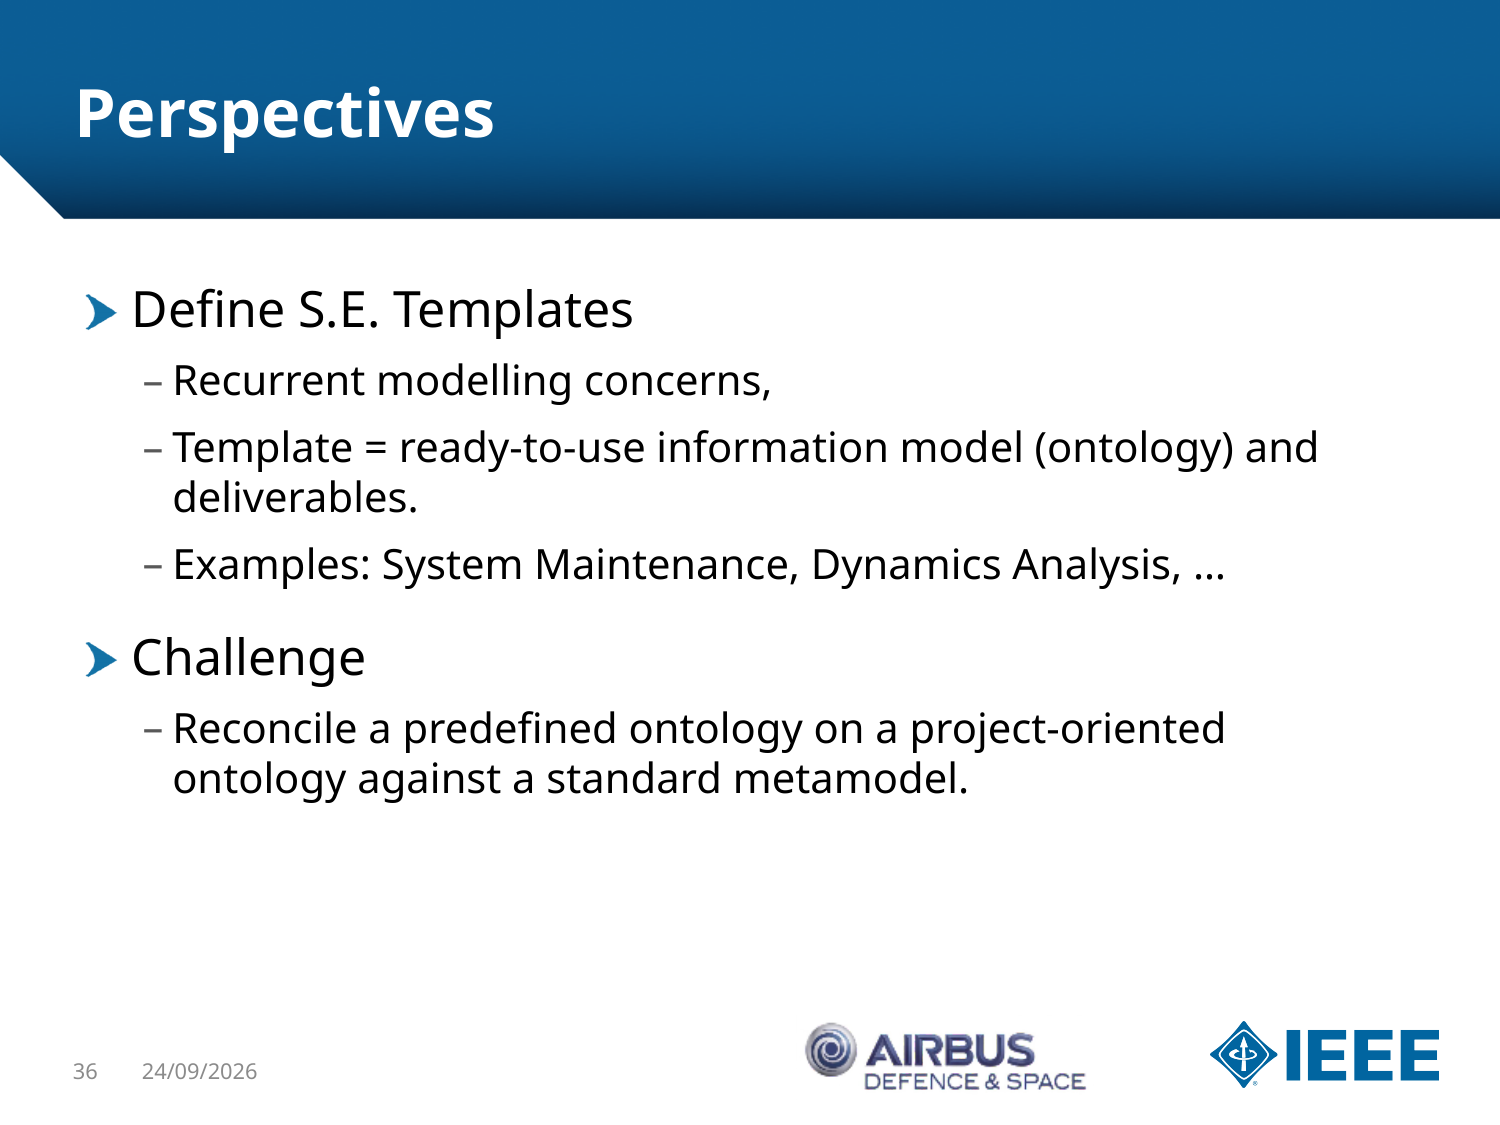

# Perspectives
Define S.E. Templates
Recurrent modelling concerns,
Template = ready-to-use information model (ontology) and deliverables.
Examples: System Maintenance, Dynamics Analysis, …
Challenge
Reconcile a predefined ontology on a project-oriented ontology against a standard metamodel.